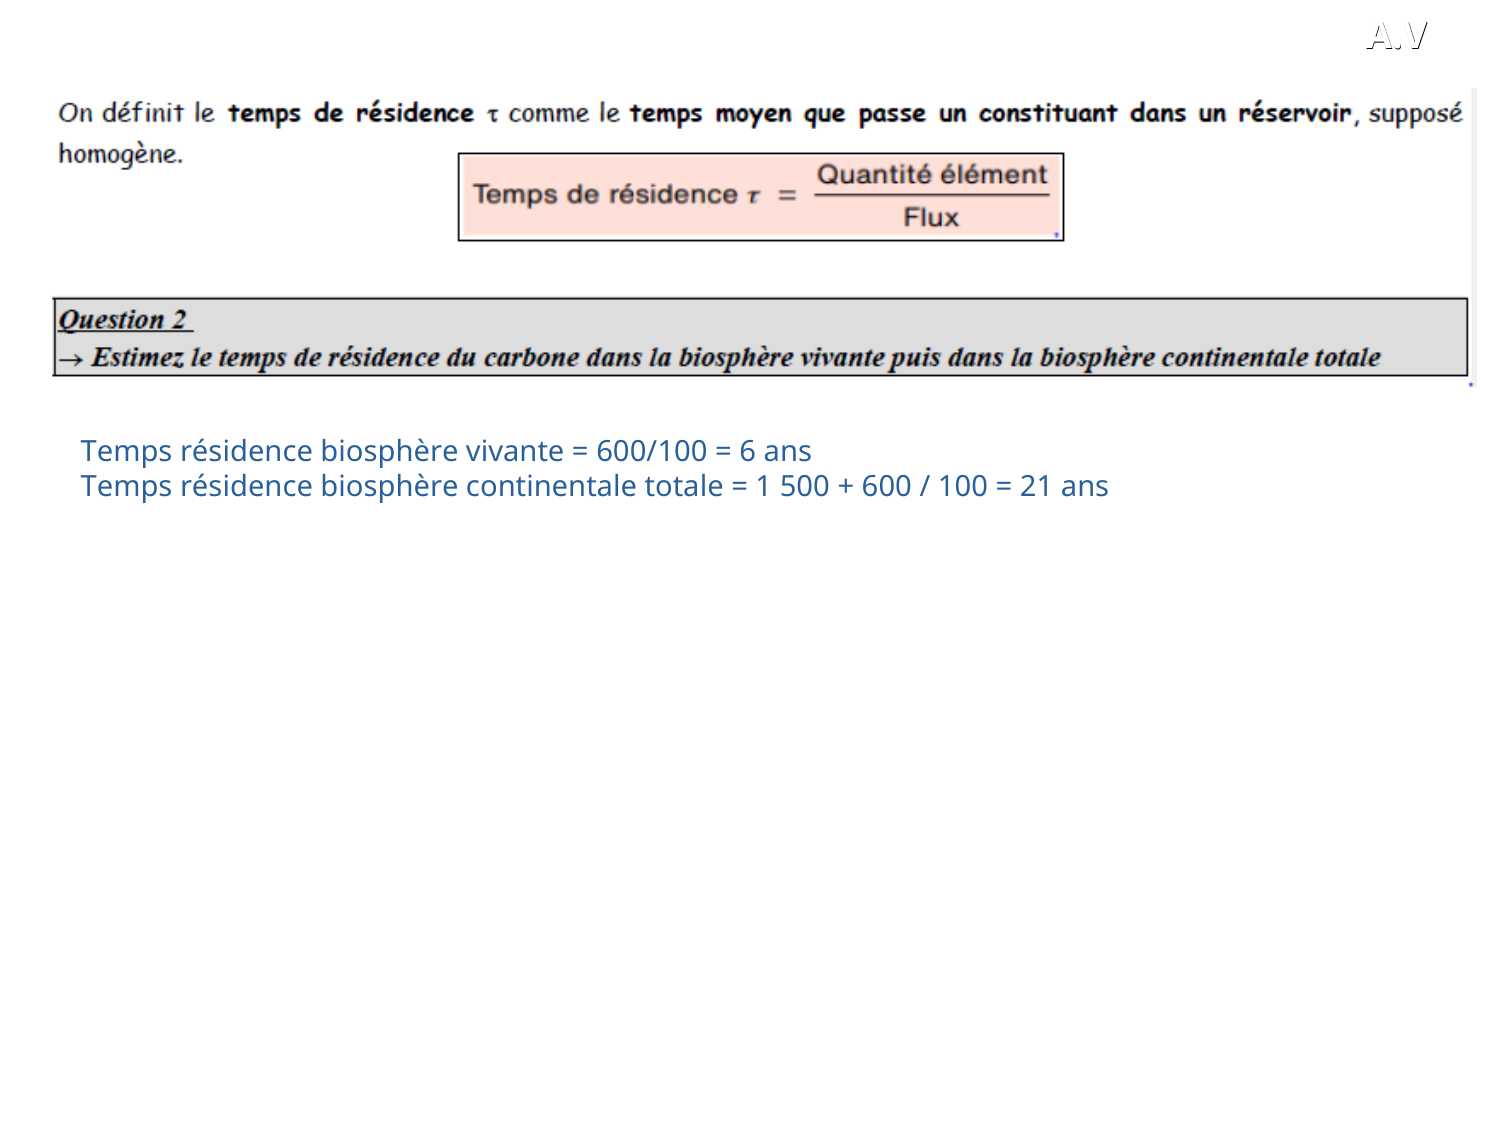

A.V
Temps résidence biosphère vivante = 600/100 = 6 ans
Temps résidence biosphère continentale totale = 1 500 + 600 / 100 = 21 ans